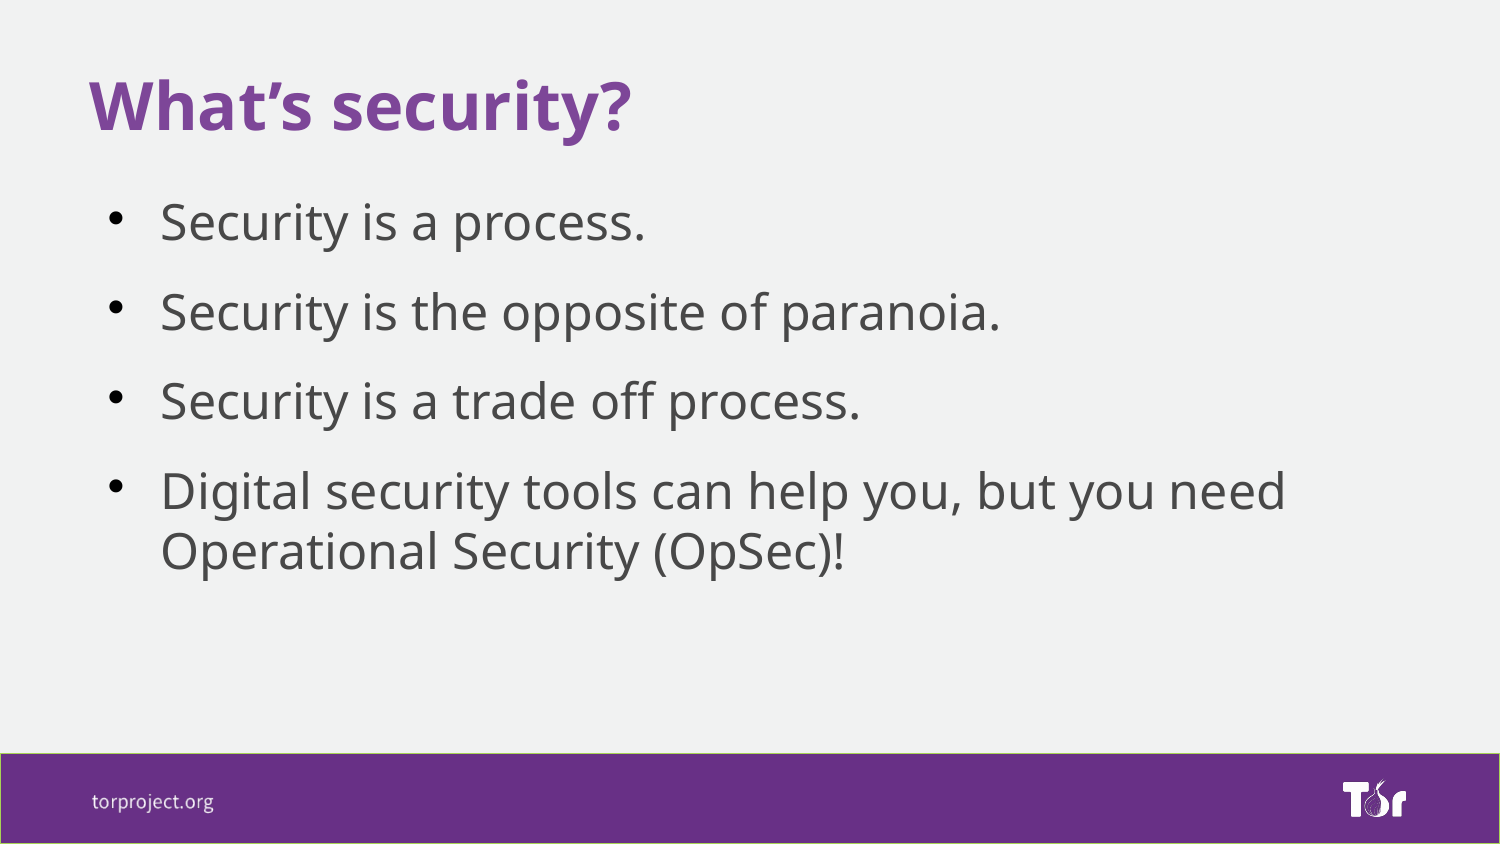

What’s security?
Security is a process.
Security is the opposite of paranoia.
Security is a trade off process.
Digital security tools can help you, but you need Operational Security (OpSec)!